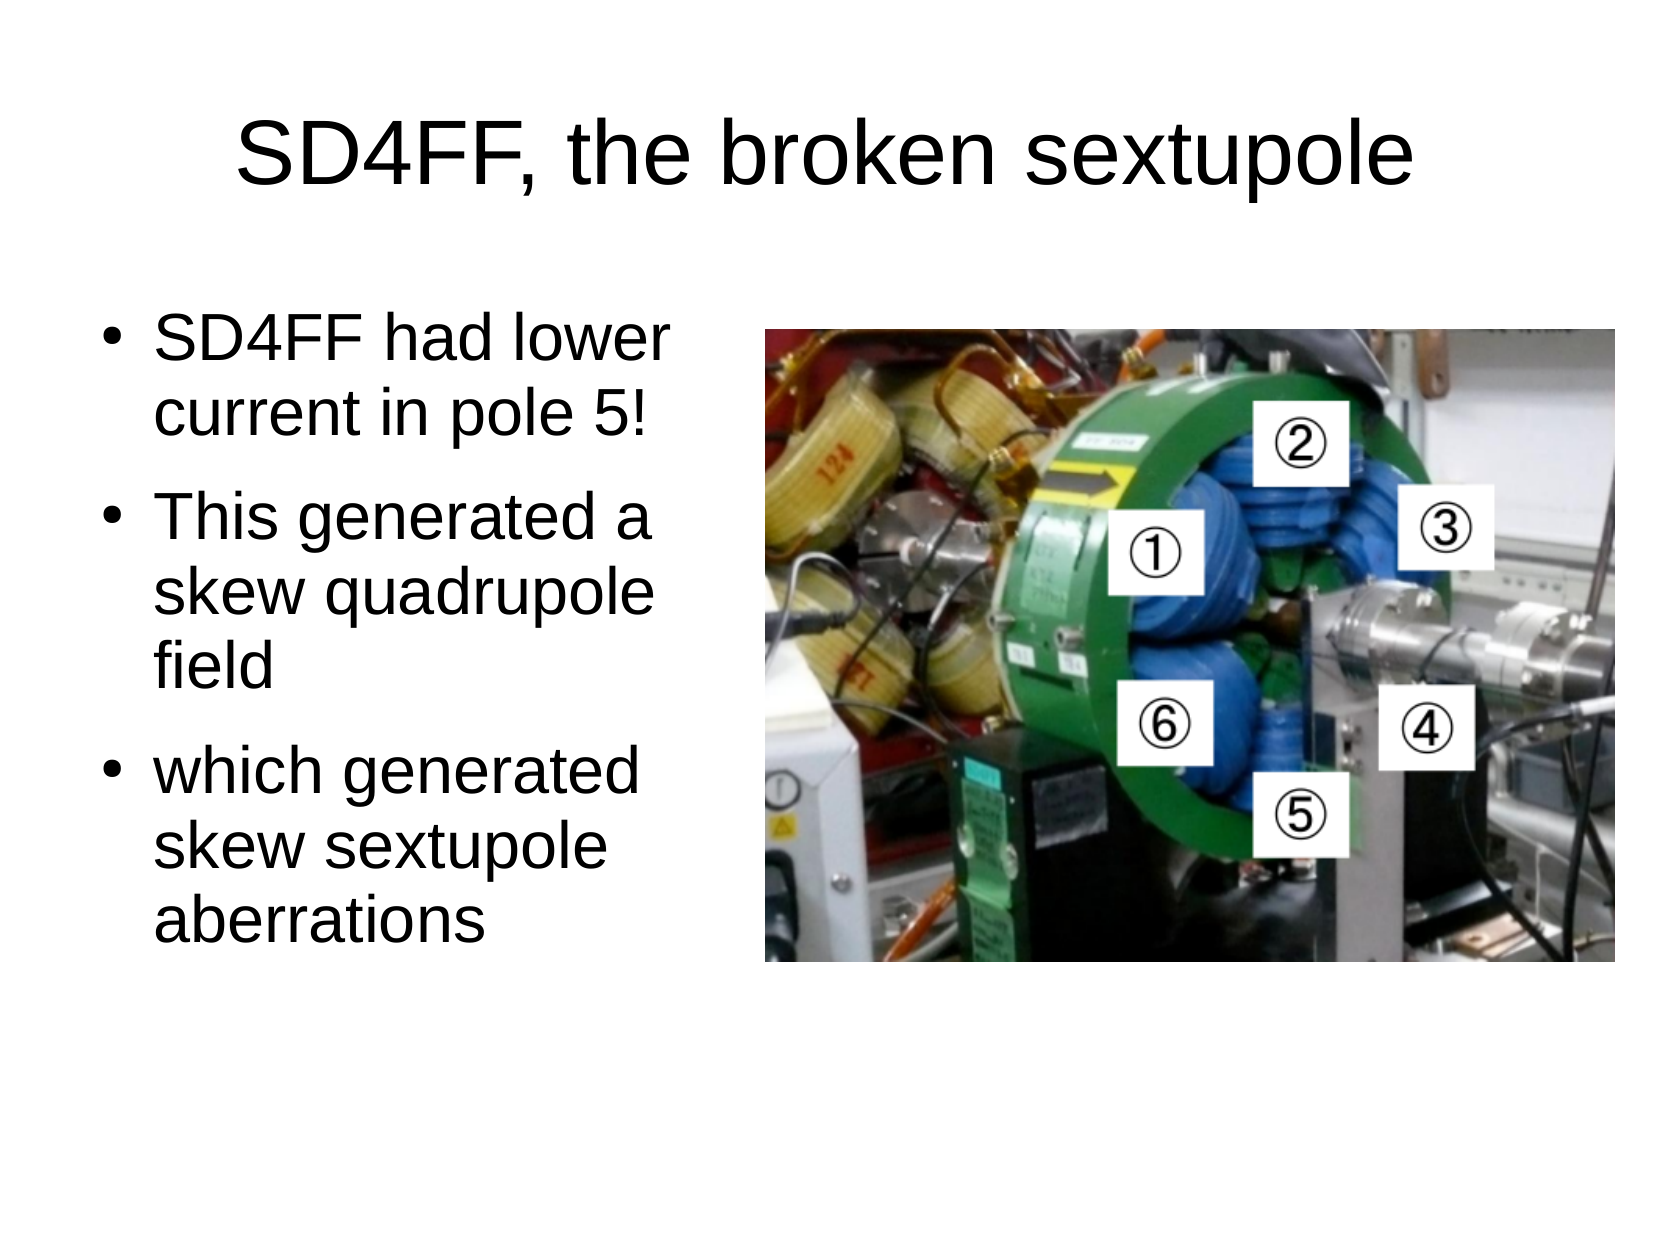

# SD4FF, the broken sextupole
SD4FF had lower current in pole 5!
This generated a skew quadrupole field
which generated skew sextupole aberrations